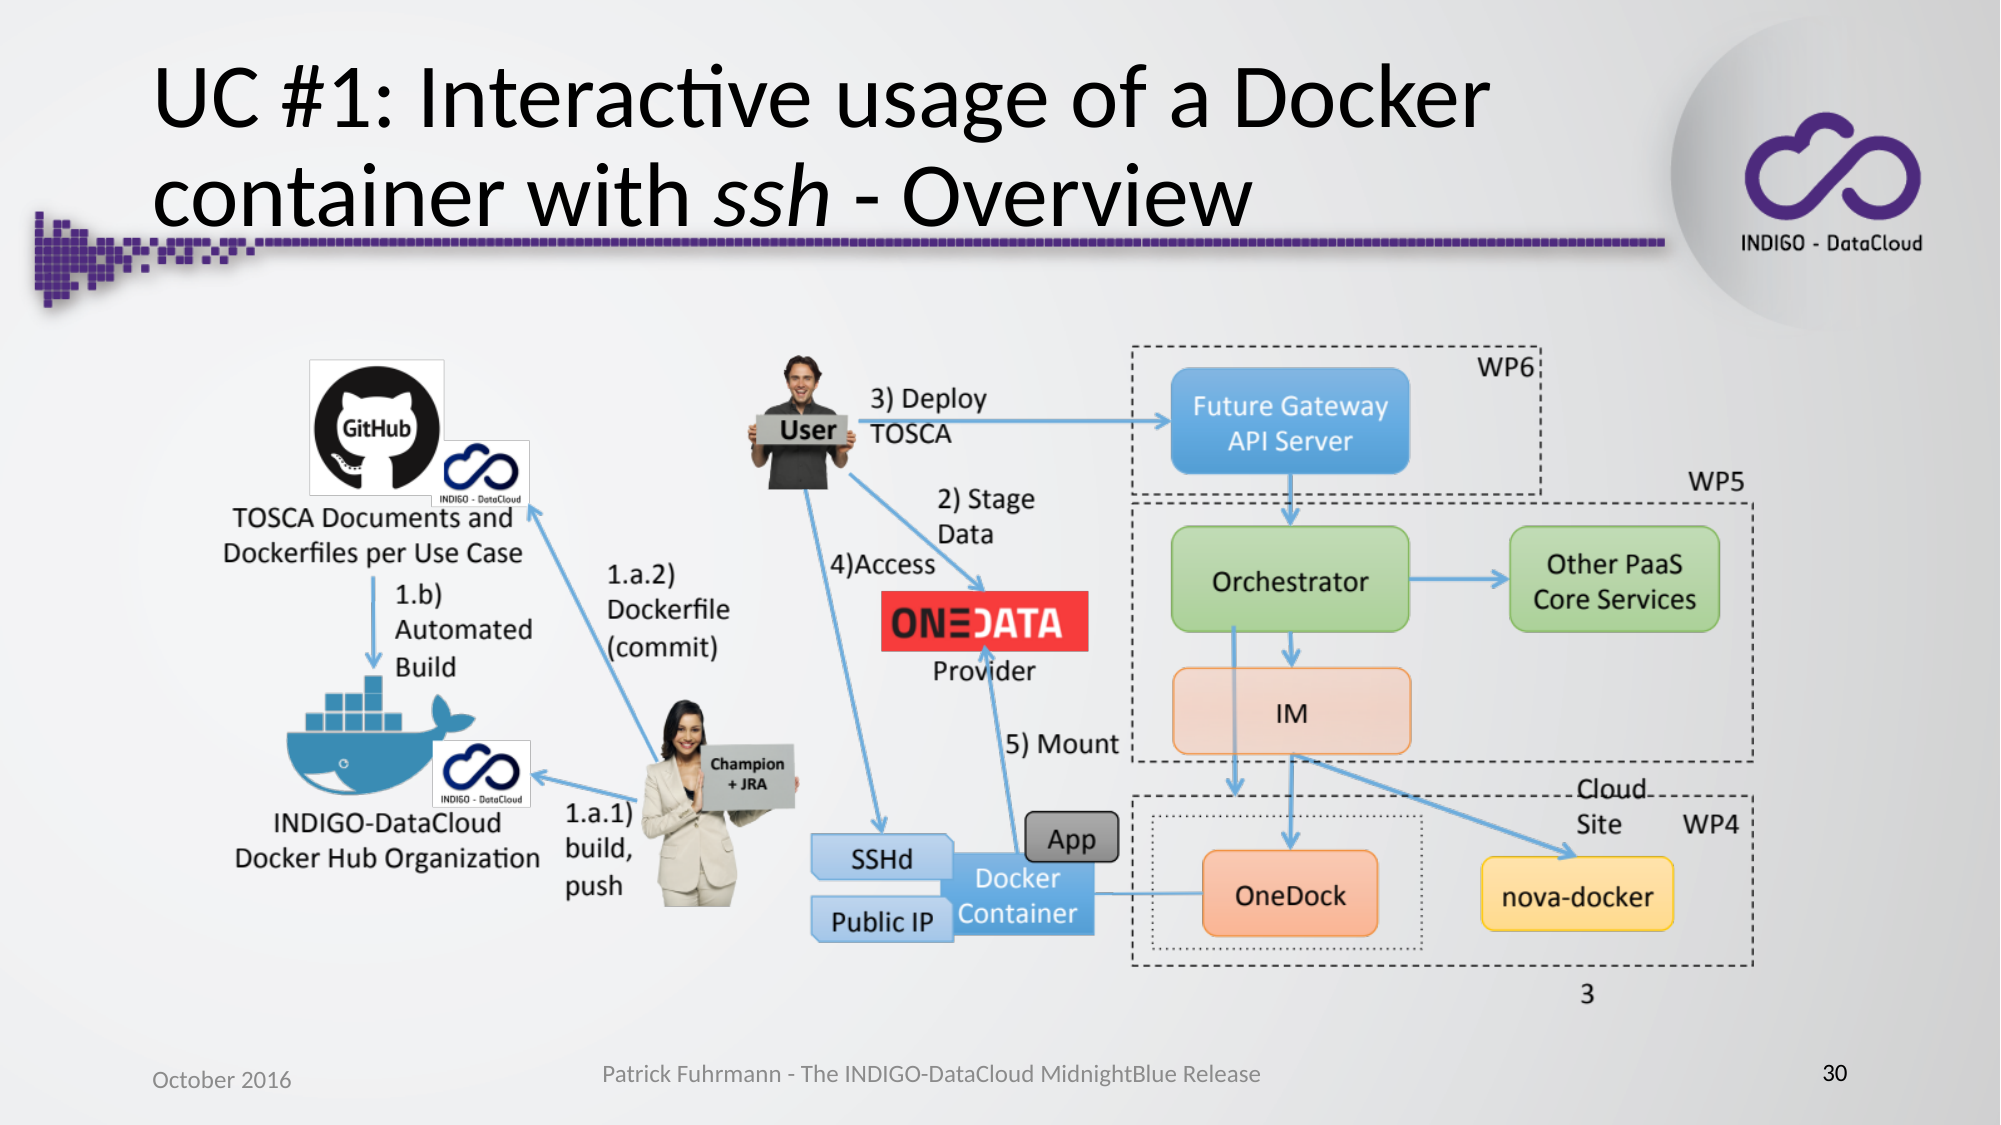

# UC #1: Interactive usage of a Docker container with ssh - Overview
Patrick Fuhrmann - The INDIGO-DataCloud MidnightBlue Release
October 2016